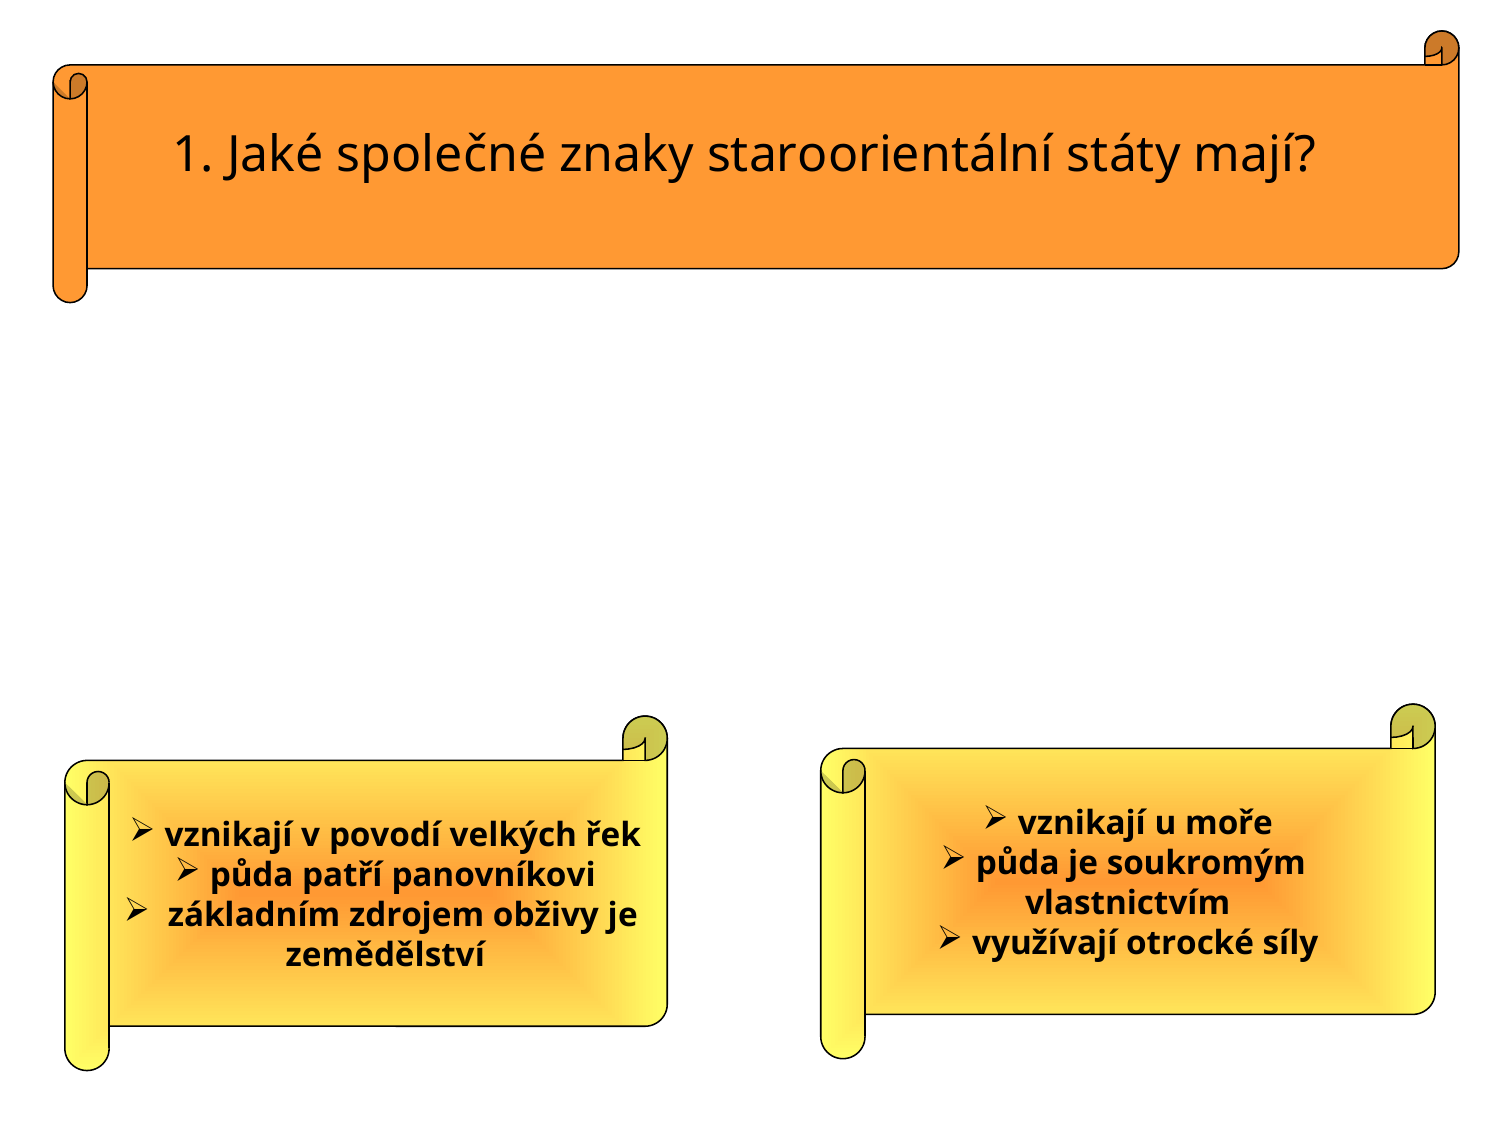

1. Jaké společné znaky staroorientální státy mají?
 vznikají u moře
 půda je soukromým
vlastnictvím
 využívají otrocké síly
 vznikají v povodí velkých řek
 půda patří panovníkovi
 základním zdrojem obživy je
zemědělství